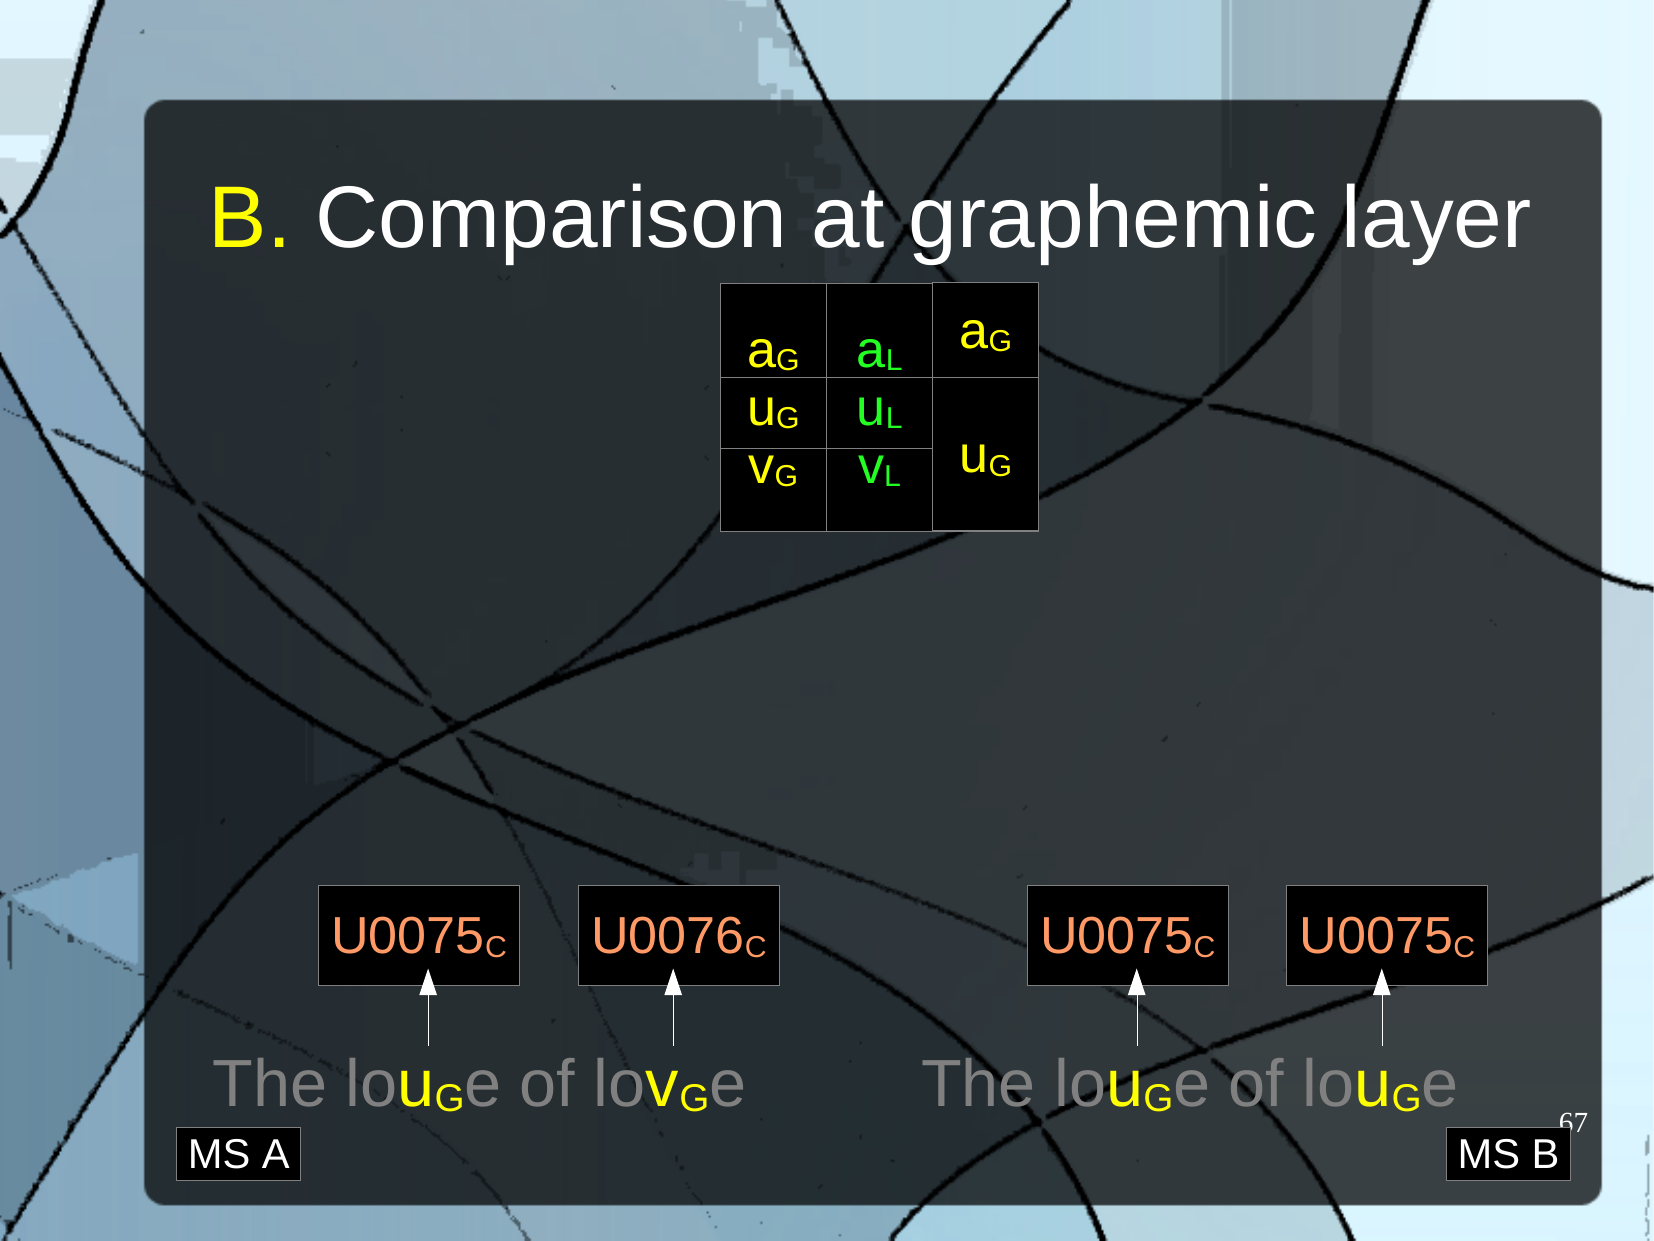

# B. Comparison at graphemic layer
aG
aG
uG
vG
aL
uL
vL
uG
U0075C
U0076C
U0075C
U0075C
The louGe of lovGe		The louGe of louGe
67
MS A
MS B